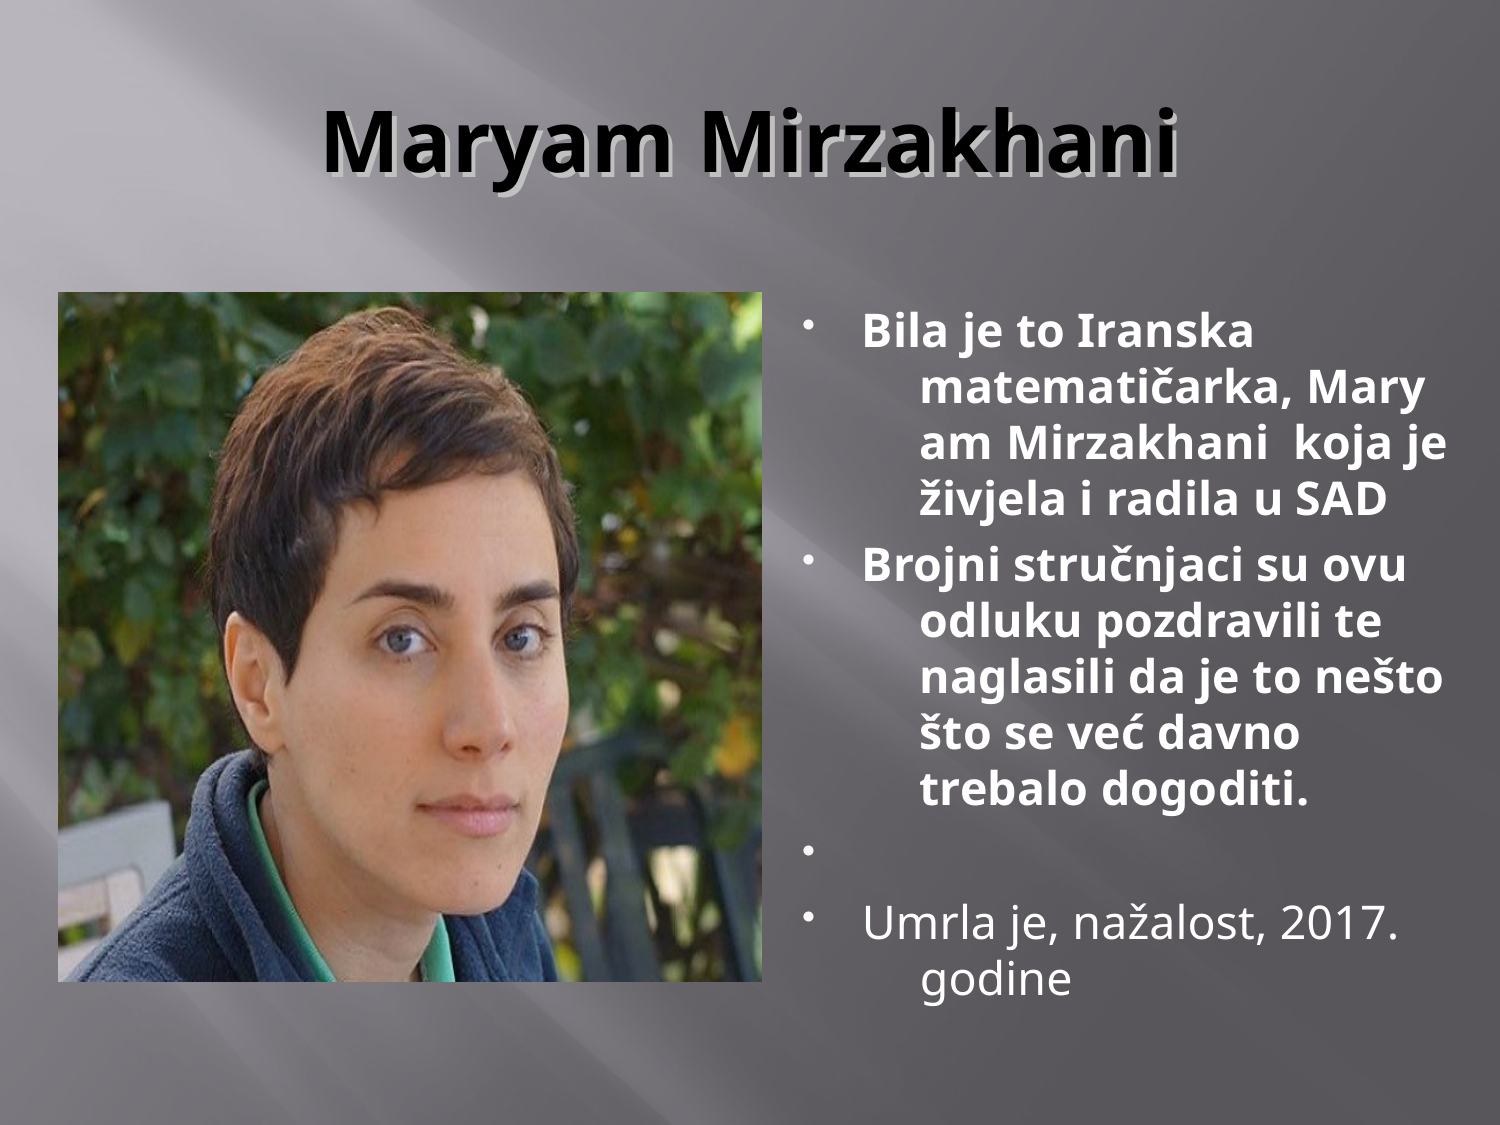

Maryam Mirzakhani
# Bila je to Iranska matematičarka, Maryam Mirzakhani  koja je živjela i radila u SAD
Brojni stručnjaci su ovu odluku pozdravili te naglasili da je to nešto što se već davno trebalo dogoditi.
Umrla je, nažalost, 2017. godine